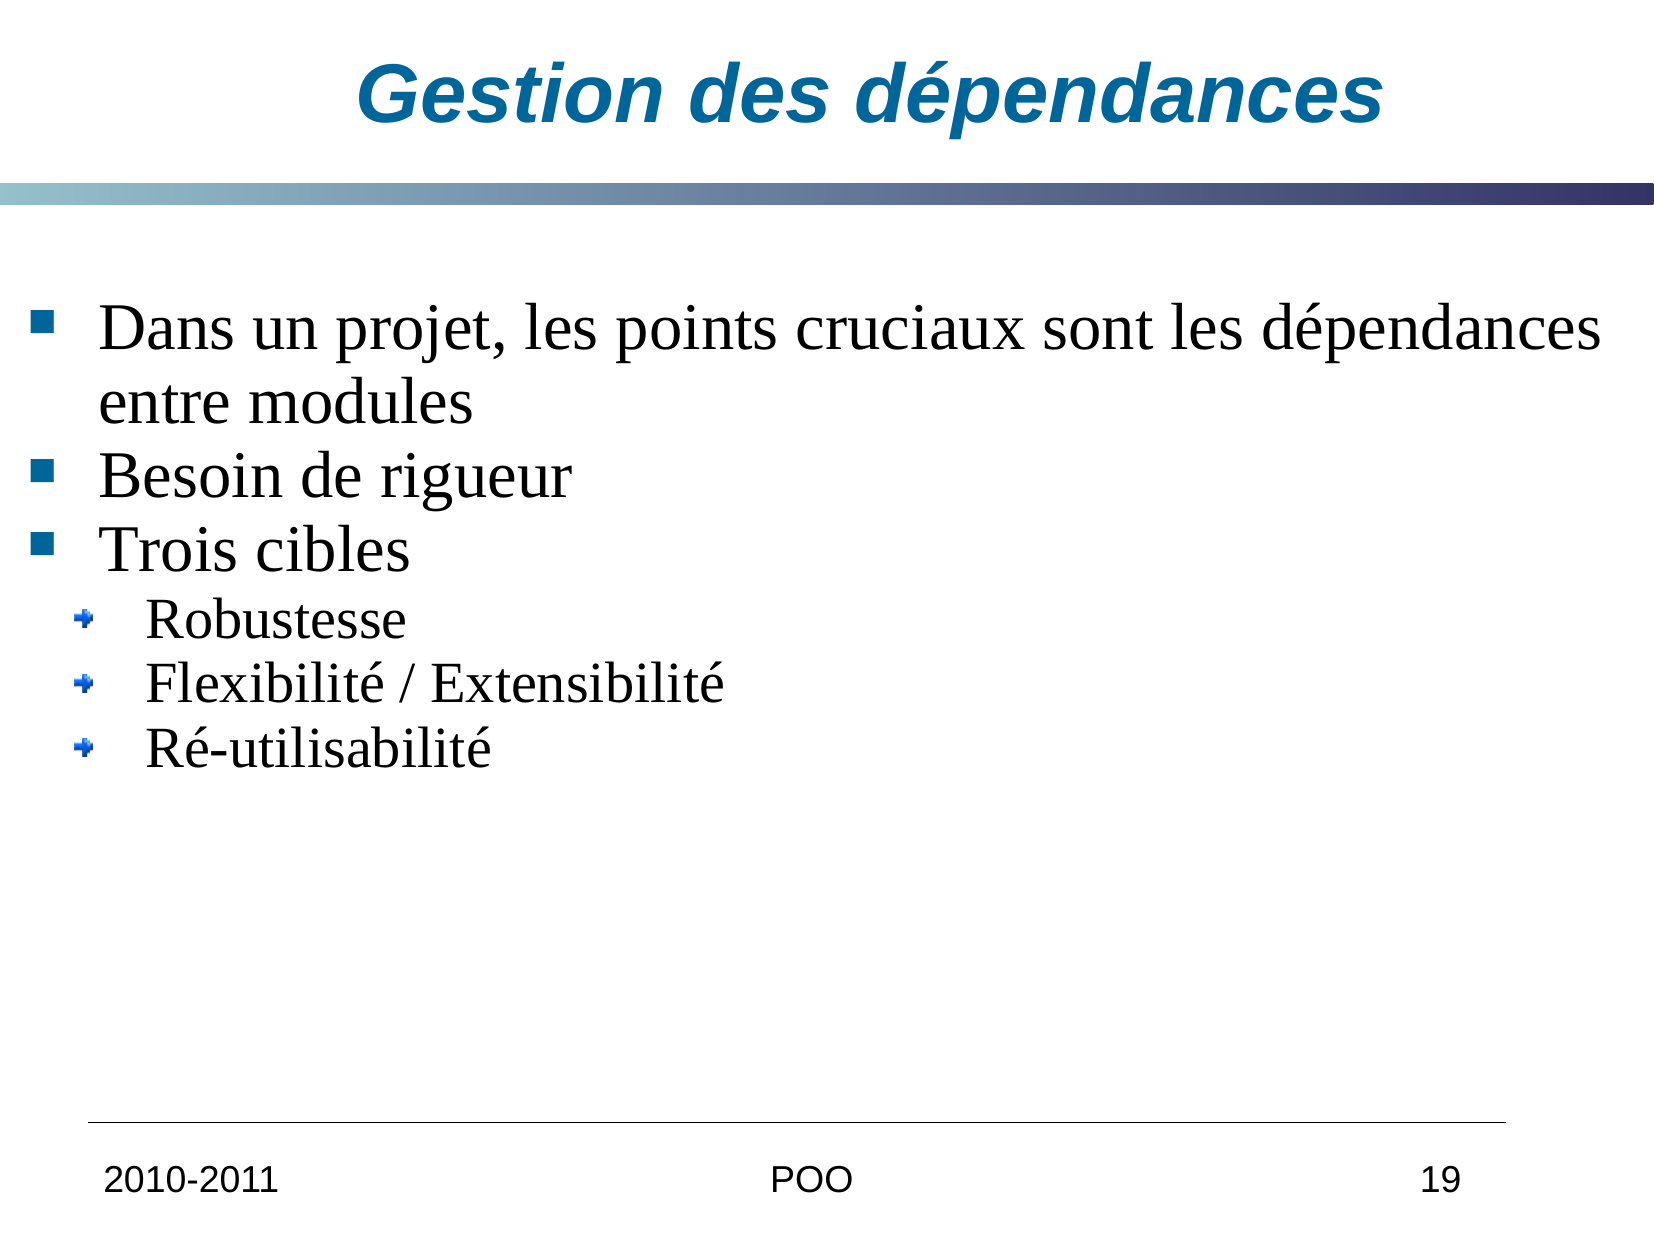

# Gestion des dépendances
Dans un projet, les points cruciaux sont les dépendances entre modules
Besoin de rigueur
Trois cibles
Robustesse
Flexibilité / Extensibilité
Ré-utilisabilité